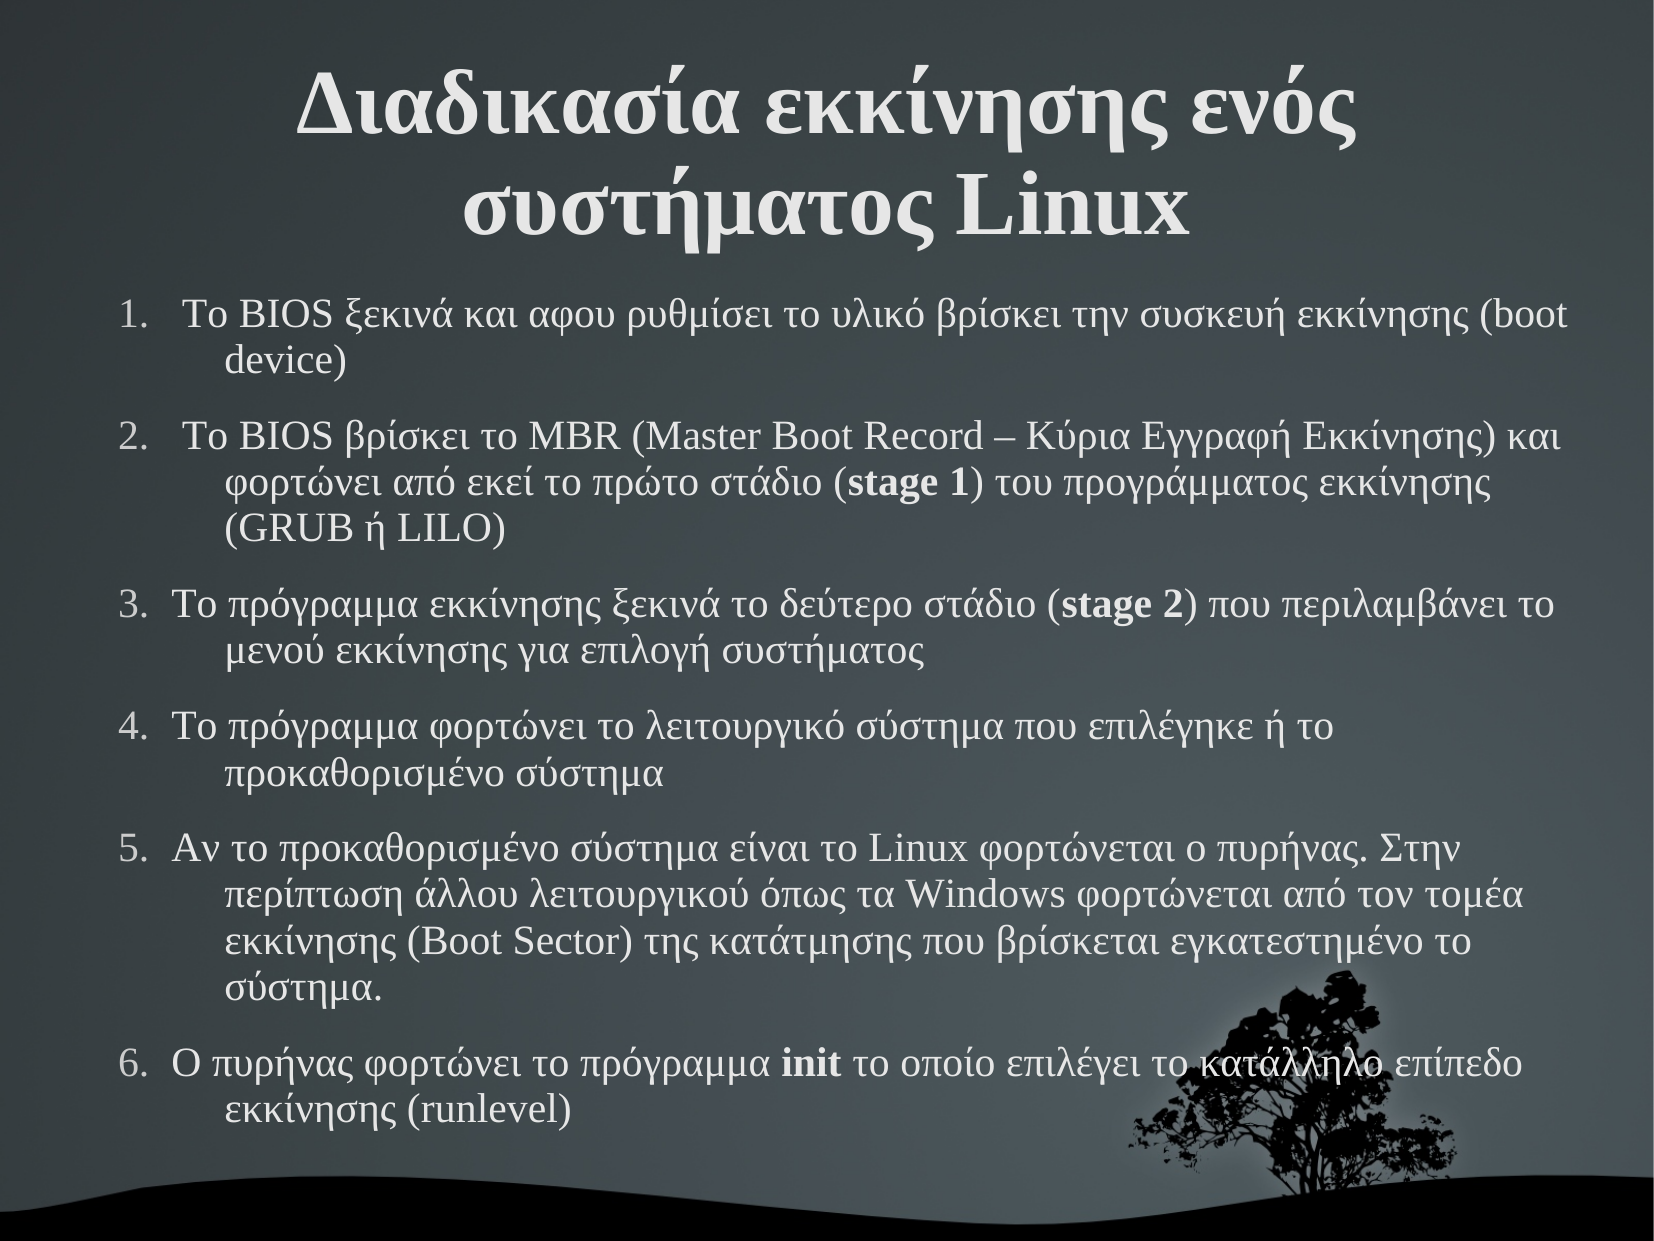

# Διαδικασία εκκίνησης ενός συστήματος Linux
 Το BIOS ξεκινά και αφου ρυθμίσει το υλικό βρίσκει την συσκευή εκκίνησης (boot device)
 Το BIOS βρίσκει το MBR (Master Boot Record – Κύρια Eγγραφή Eκκίνησης) και φορτώνει από εκεί το πρώτο στάδιο (stage 1) του προγράμματος εκκίνησης (GRUB ή LILO)
Το πρόγραμμα εκκίνησης ξεκινά το δεύτερο στάδιο (stage 2) που περιλαμβάνει το μενού εκκίνησης για επιλογή συστήματος
Το πρόγραμμα φορτώνει το λειτουργικό σύστημα που επιλέγηκε ή το προκαθορισμένο σύστημα
Αν το προκαθορισμένο σύστημα είναι το Linux φορτώνεται ο πυρήνας. Στην περίπτωση άλλου λειτουργικού όπως τα Windows φορτώνεται από τον τομέα εκκίνησης (Boot Sector) της κατάτμησης που βρίσκεται εγκατεστημένο το σύστημα.
Ο πυρήνας φορτώνει το πρόγραμμα init το οποίο επιλέγει το κατάλληλο επίπεδο εκκίνησης (runlevel)